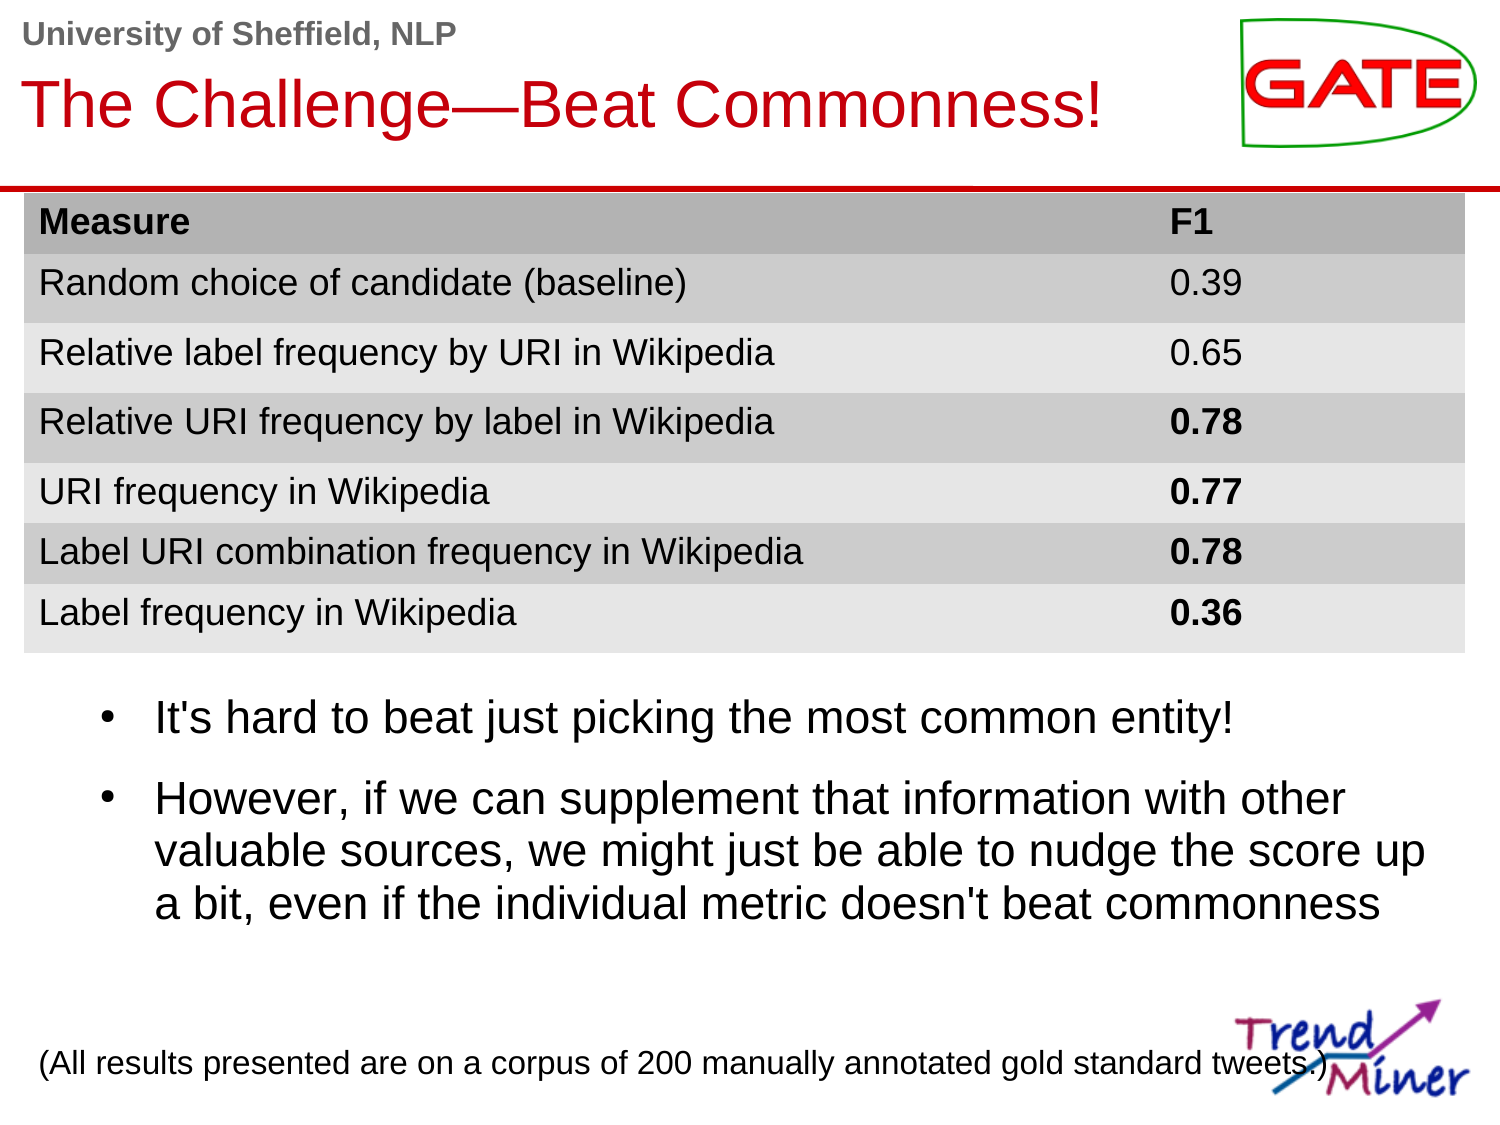

# The Challenge—Beat Commonness!
| Measure | F1 |
| --- | --- |
| Random choice of candidate (baseline) | 0.39 |
| Relative label frequency by URI in Wikipedia | 0.65 |
| Relative URI frequency by label in Wikipedia | 0.78 |
| URI frequency in Wikipedia | 0.77 |
| Label URI combination frequency in Wikipedia | 0.78 |
| Label frequency in Wikipedia | 0.36 |
It's hard to beat just picking the most common entity!
However, if we can supplement that information with other valuable sources, we might just be able to nudge the score up a bit, even if the individual metric doesn't beat commonness
(All results presented are on a corpus of 200 manually annotated gold standard tweets.)